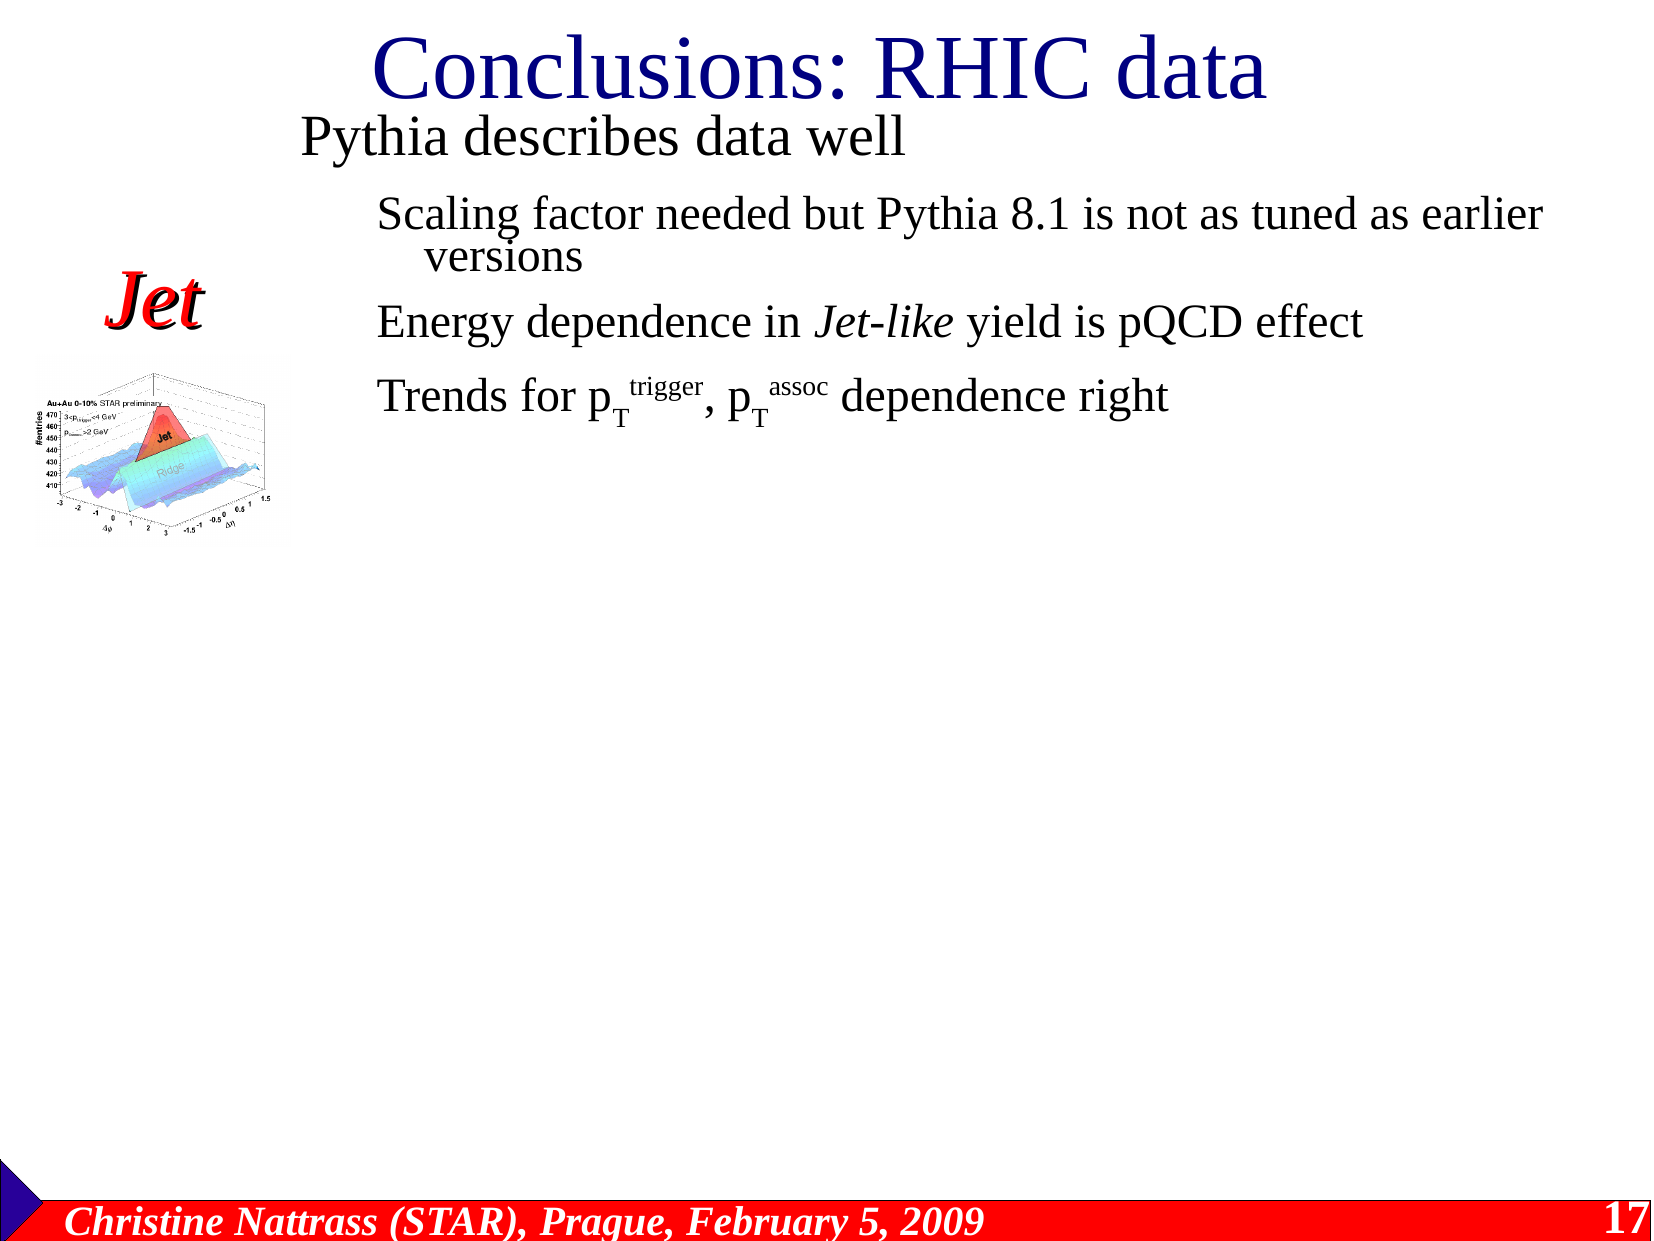

# Conclusions: RHIC data
Pythia describes data well
Scaling factor needed but Pythia 8.1 is not as tuned as earlier versions
Energy dependence in Jet-like yield is pQCD effect
Trends for pTtrigger, pTassoc dependence right
Jet
17